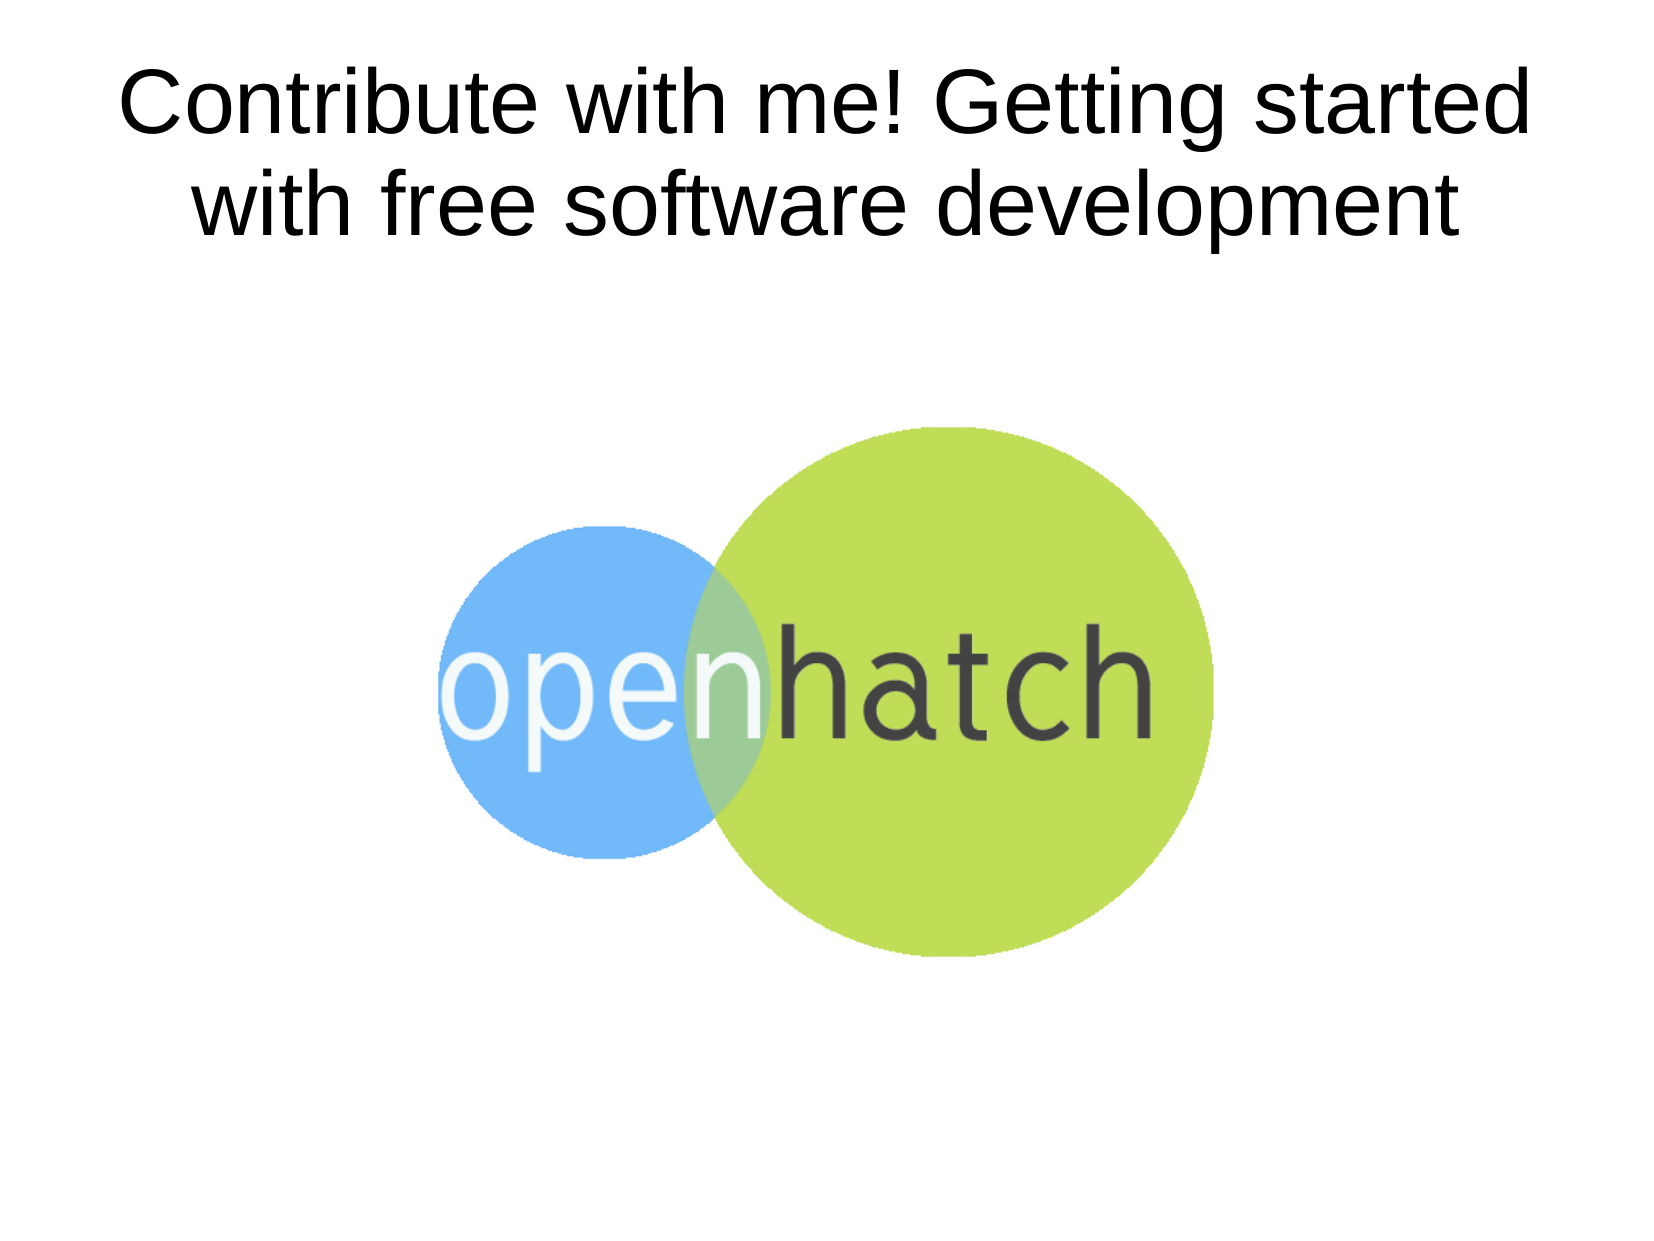

# Contribute with me! Getting started with free software development